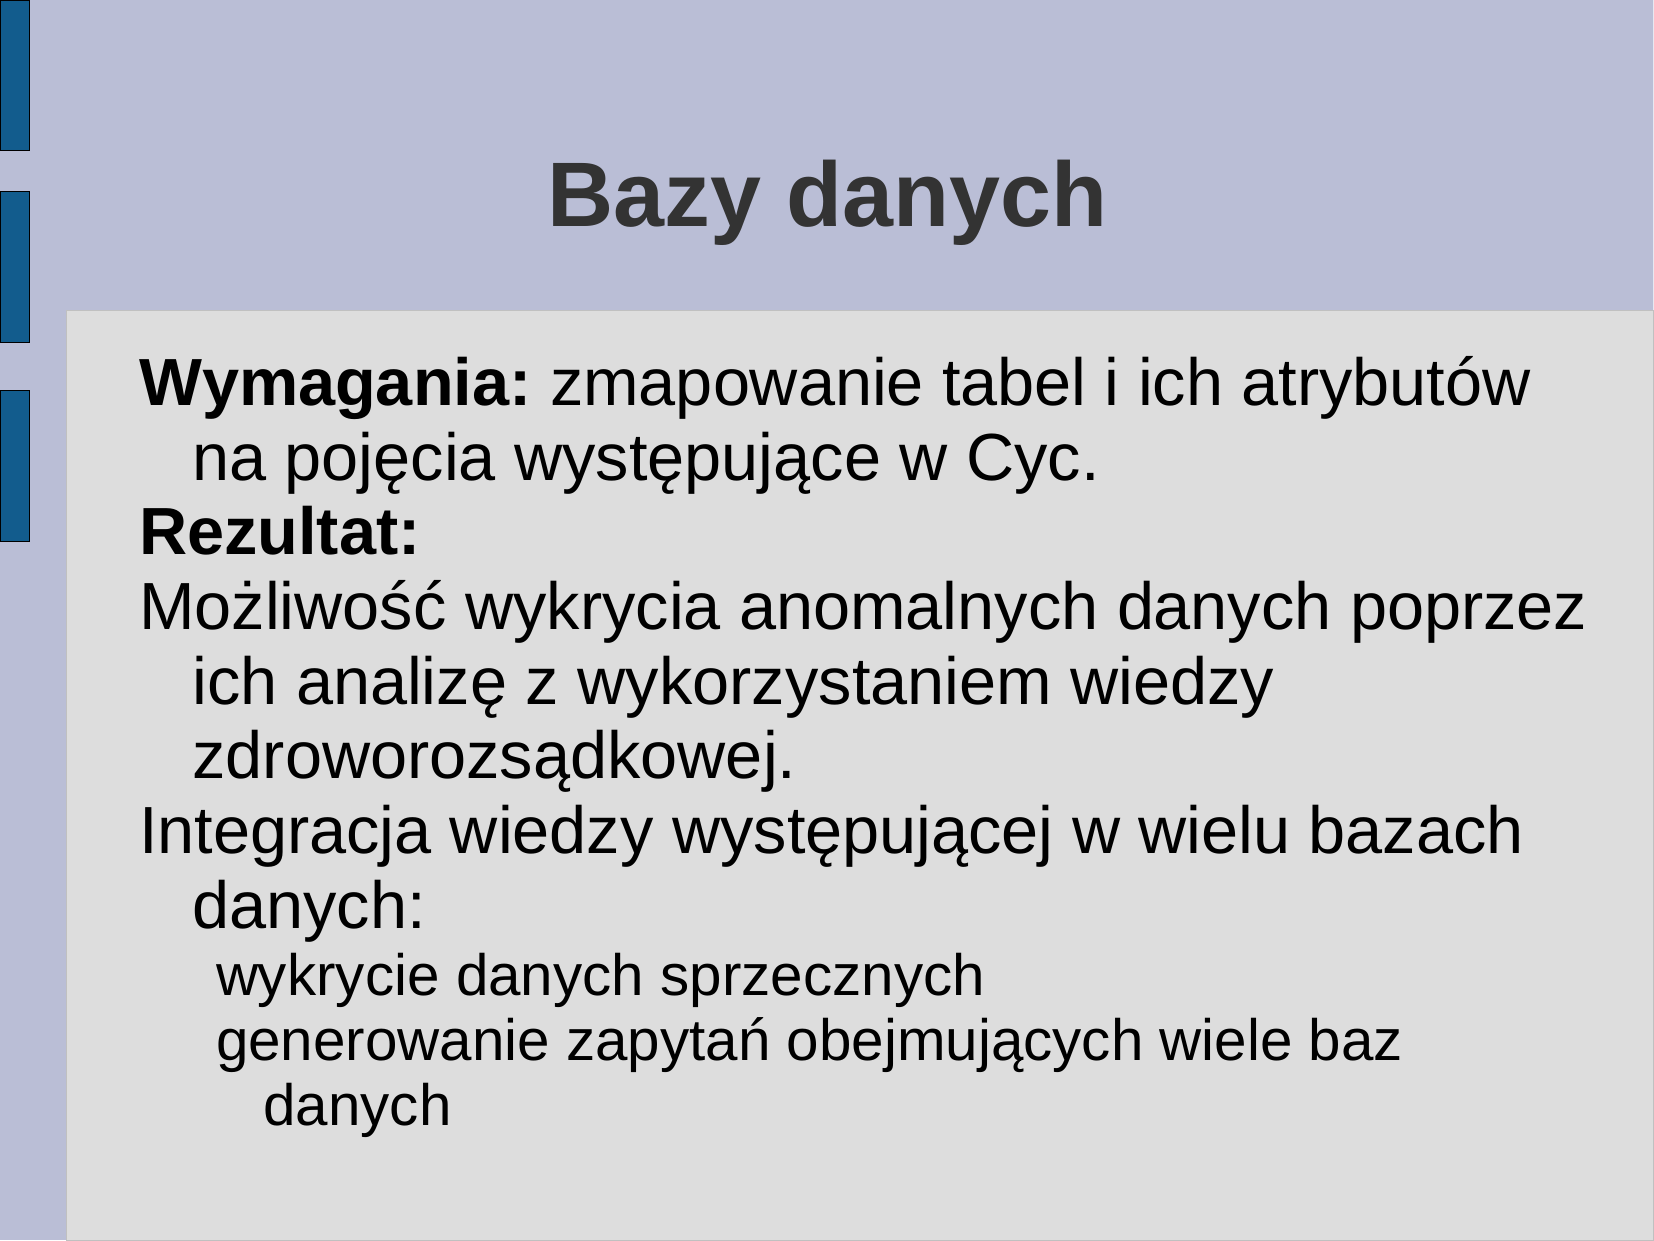

# Bazy danych
Wymagania: zmapowanie tabel i ich atrybutów na pojęcia występujące w Cyc.
Rezultat:
Możliwość wykrycia anomalnych danych poprzez ich analizę z wykorzystaniem wiedzy zdroworozsądkowej.
Integracja wiedzy występującej w wielu bazach danych:
wykrycie danych sprzecznych
generowanie zapytań obejmujących wiele baz danych